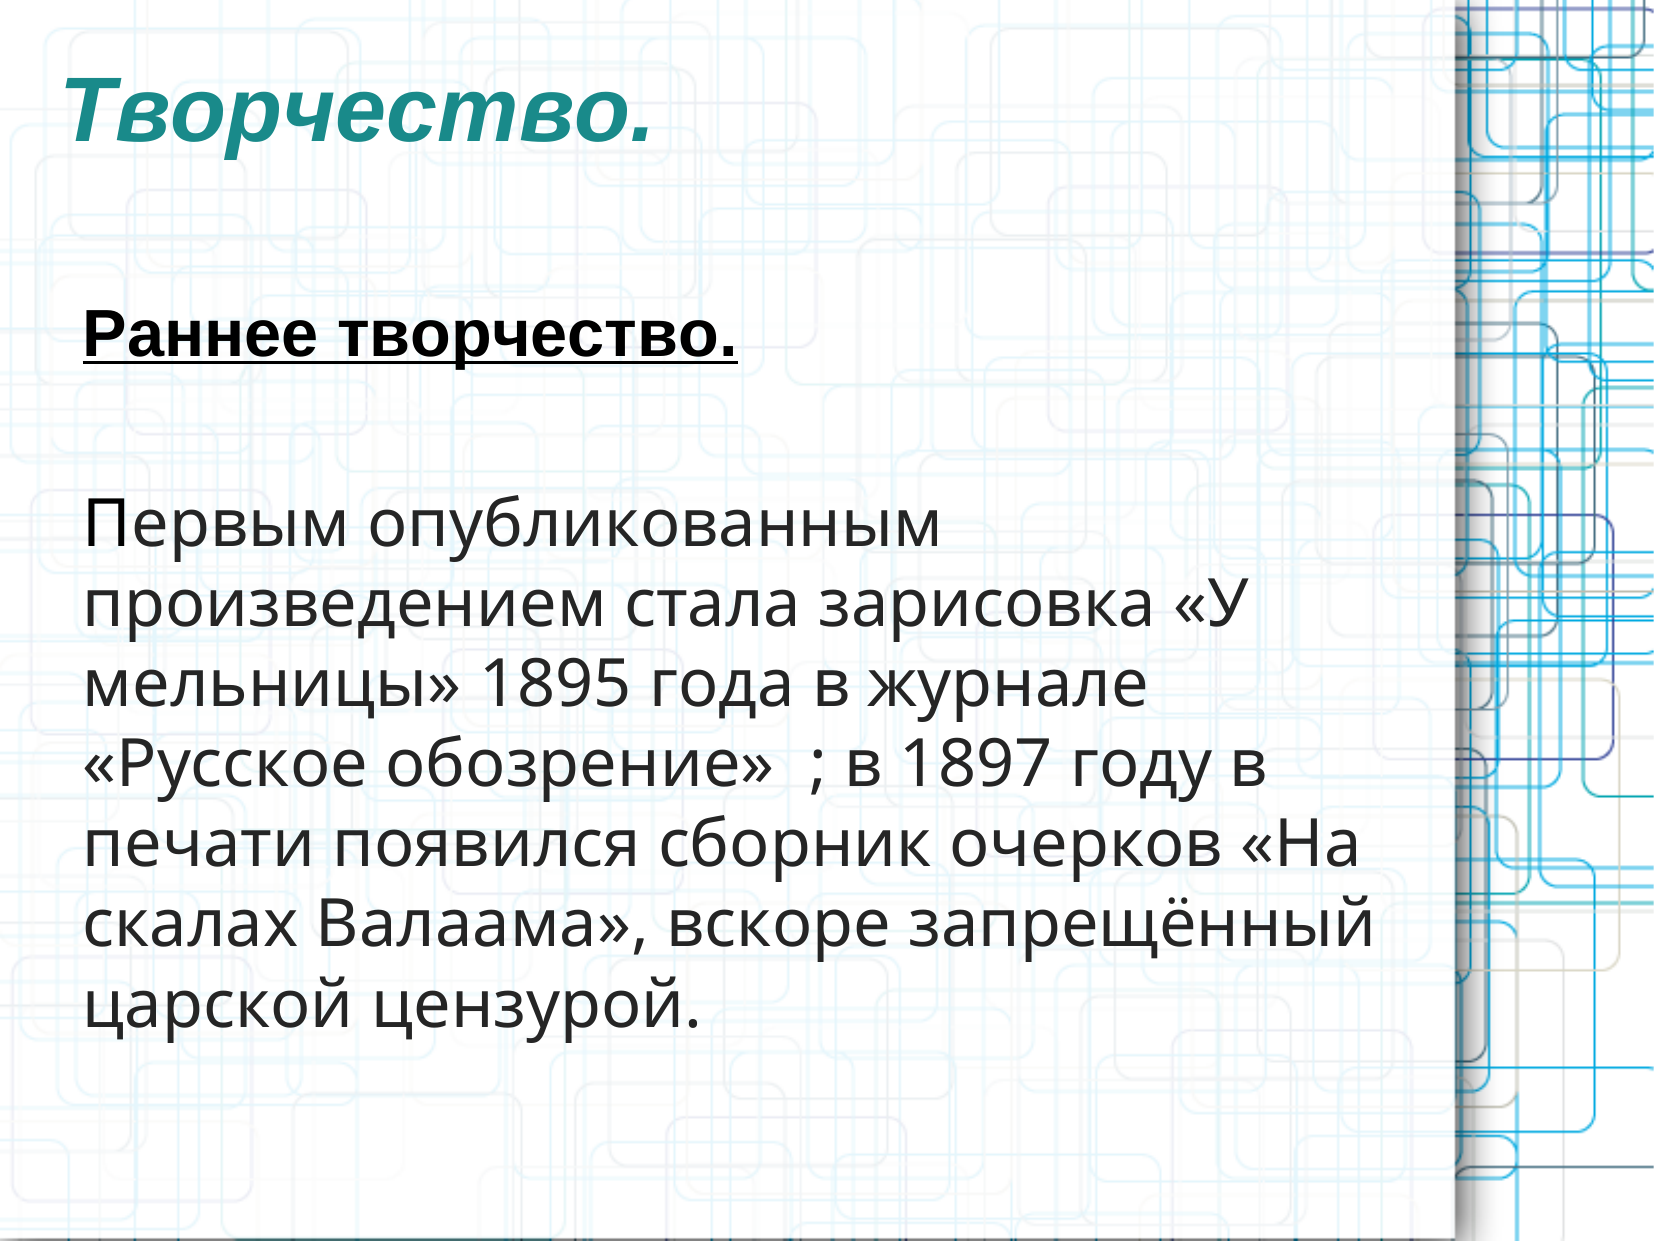

# Творчество.
Раннее творчество.
Первым опубликованным произведением стала зарисовка «У мельницы» 1895 года в журнале «Русское обозрение»  ; в 1897 году в печати появился сборник очерков «На скалах Валаама», вскоре запрещённый царской цензурой.